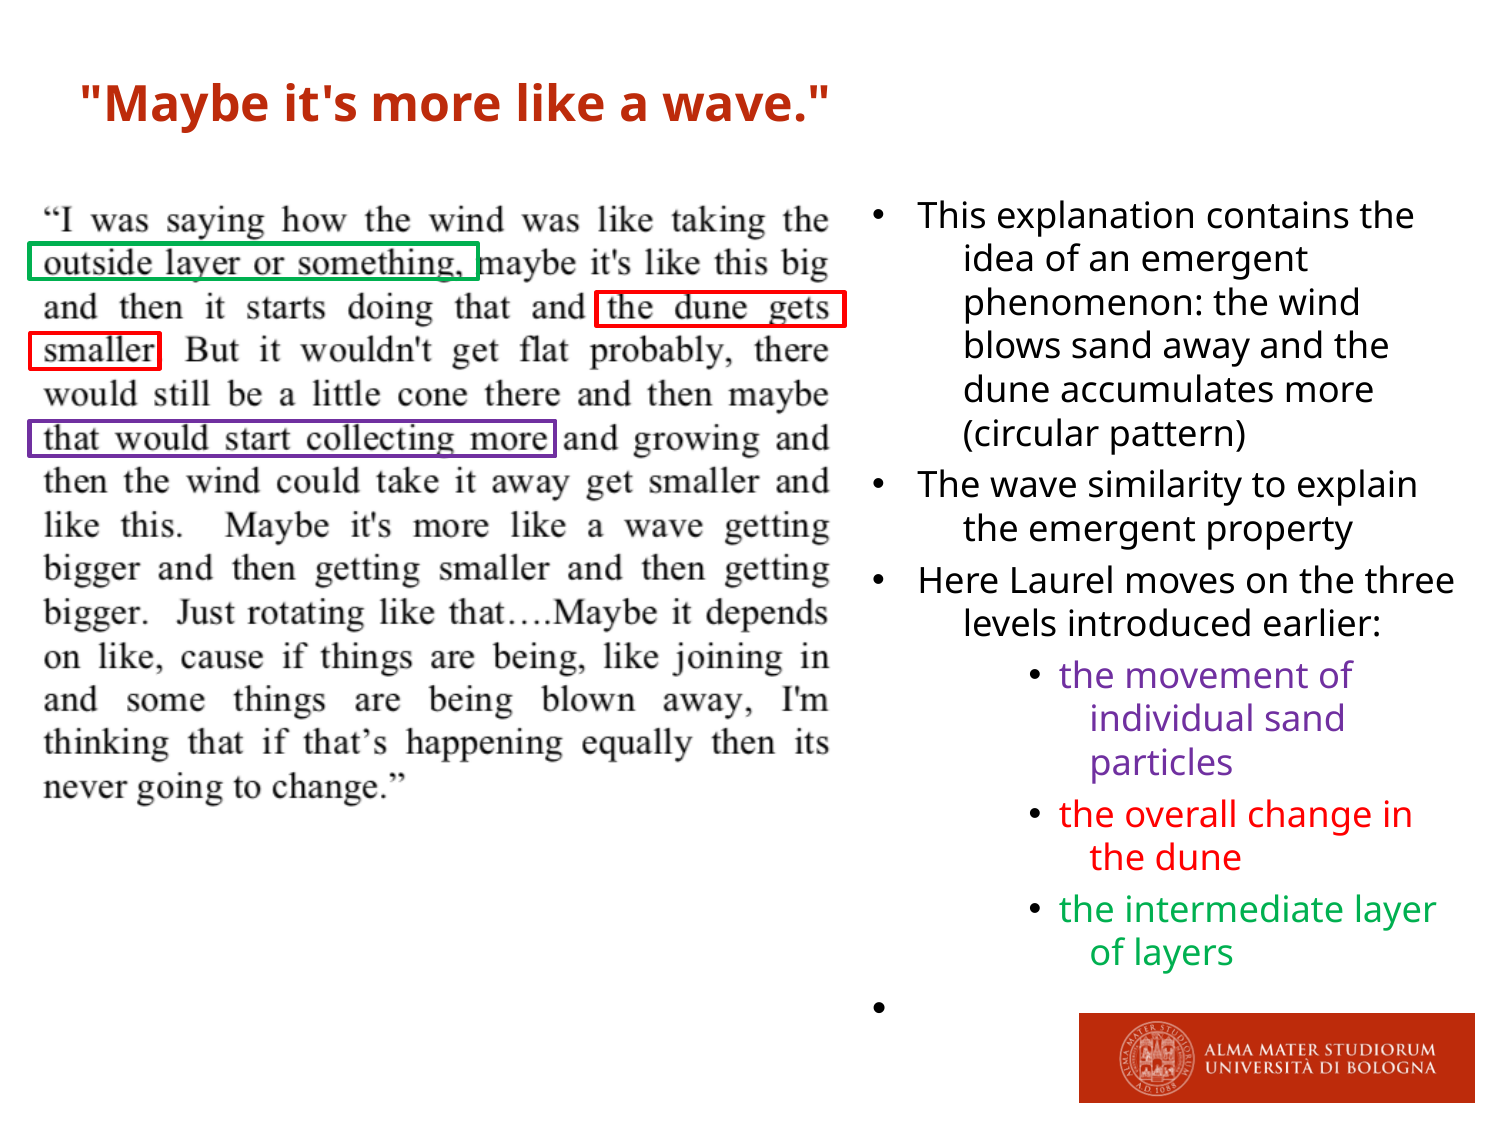

# "Maybe it's more like a wave."
This explanation contains the idea of an emergent phenomenon: the wind blows sand away and the dune accumulates more (circular pattern)
The wave similarity to explain the emergent property
Here Laurel moves on the three levels introduced earlier:
the movement of individual sand particles
the overall change in the dune
the intermediate layer of layers